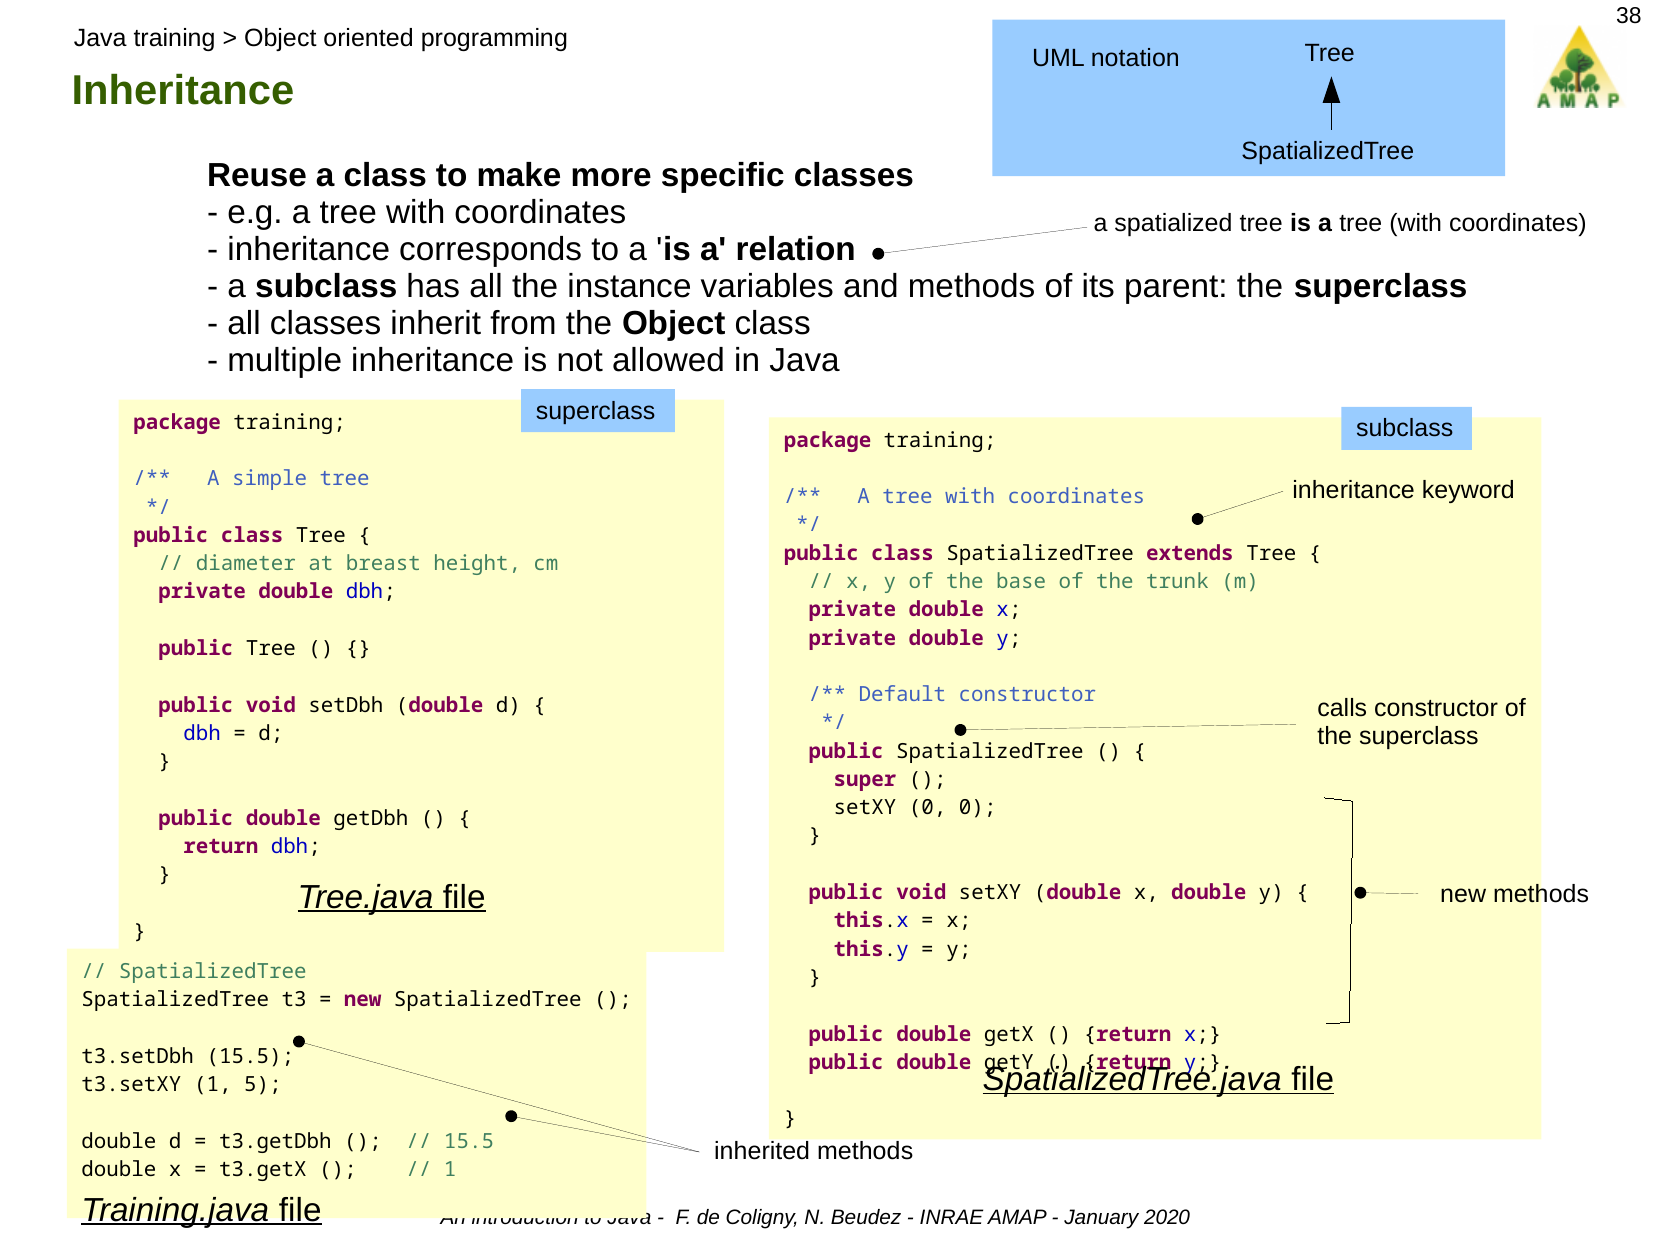

38
Java training > Object oriented programming
Tree
UML notation
Inheritance
SpatializedTree
Reuse a class to make more specific classes
- e.g. a tree with coordinates
- inheritance corresponds to a 'is a' relation
- a subclass has all the instance variables and methods of its parent: the superclass
- all classes inherit from the Object class
- multiple inheritance is not allowed in Java
a spatialized tree is a tree (with coordinates)
superclass
package training;
/**	A simple tree
 */
public class Tree {
 // diameter at breast height, cm
 private double dbh;
 public Tree () {}
 public void setDbh (double d) {
 dbh = d;
 }
 public double getDbh () {
 return dbh;
 }
}
subclass
package training;
/**	A tree with coordinates
 */
public class SpatializedTree extends Tree {
 // x, y of the base of the trunk (m)
 private double x;
 private double y;
 /** Default constructor
 */
 public SpatializedTree () {
 super ();
 setXY (0, 0);
 }
 public void setXY (double x, double y) {
 this.x = x;
 this.y = y;
 }
 public double getX () {return x;}
 public double getY () {return y;}
}
inheritance keyword
calls constructor of the superclass
Tree.java file
new methods
// SpatializedTree
SpatializedTree t3 = new SpatializedTree ();
t3.setDbh (15.5);
t3.setXY (1, 5);
double d = t3.getDbh (); // 15.5
double x = t3.getX (); // 1
SpatializedTree.java file
inherited methods
Training.java file